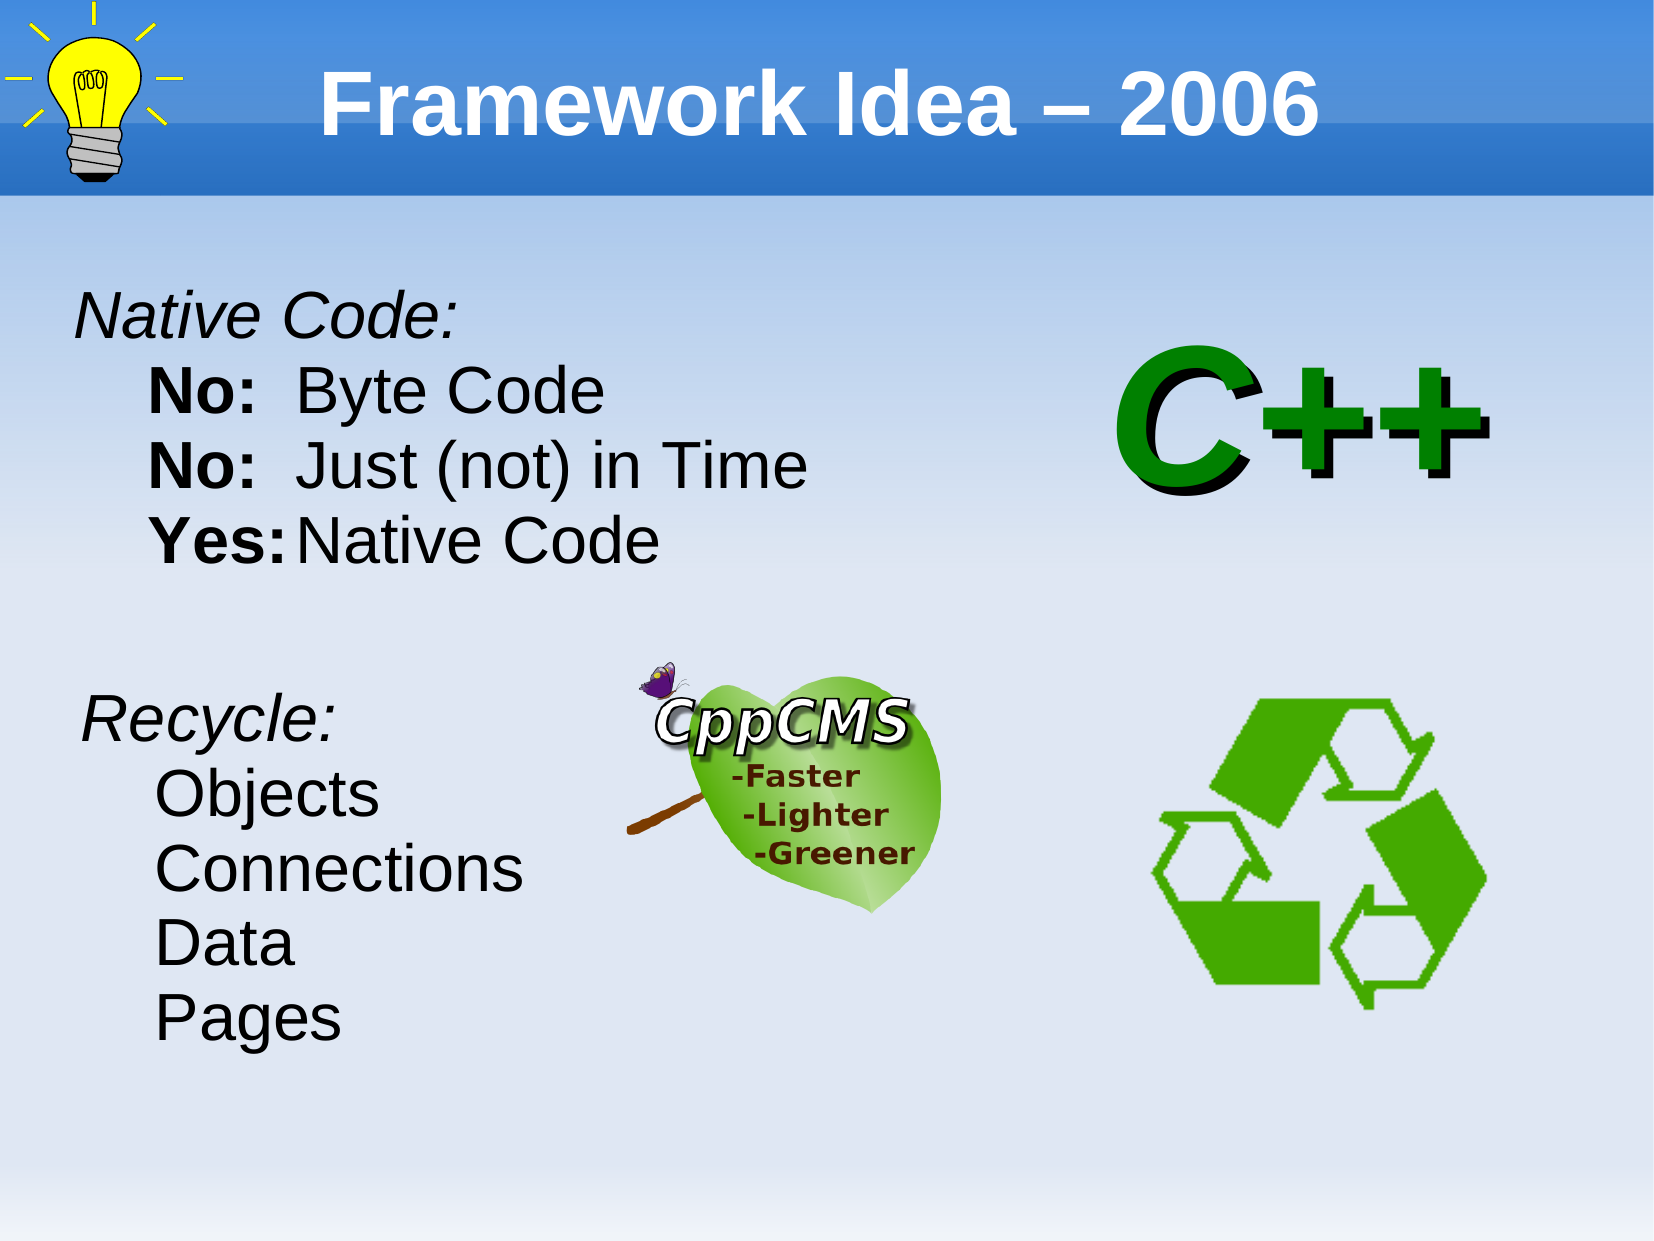

# Framework Idea – 2006
Native Code:
	No:	Byte Code
	No:	Just (not) in Time
	Yes:	Native Code
C++
Recycle:
	Objects
	Connections
	Data
	Pages